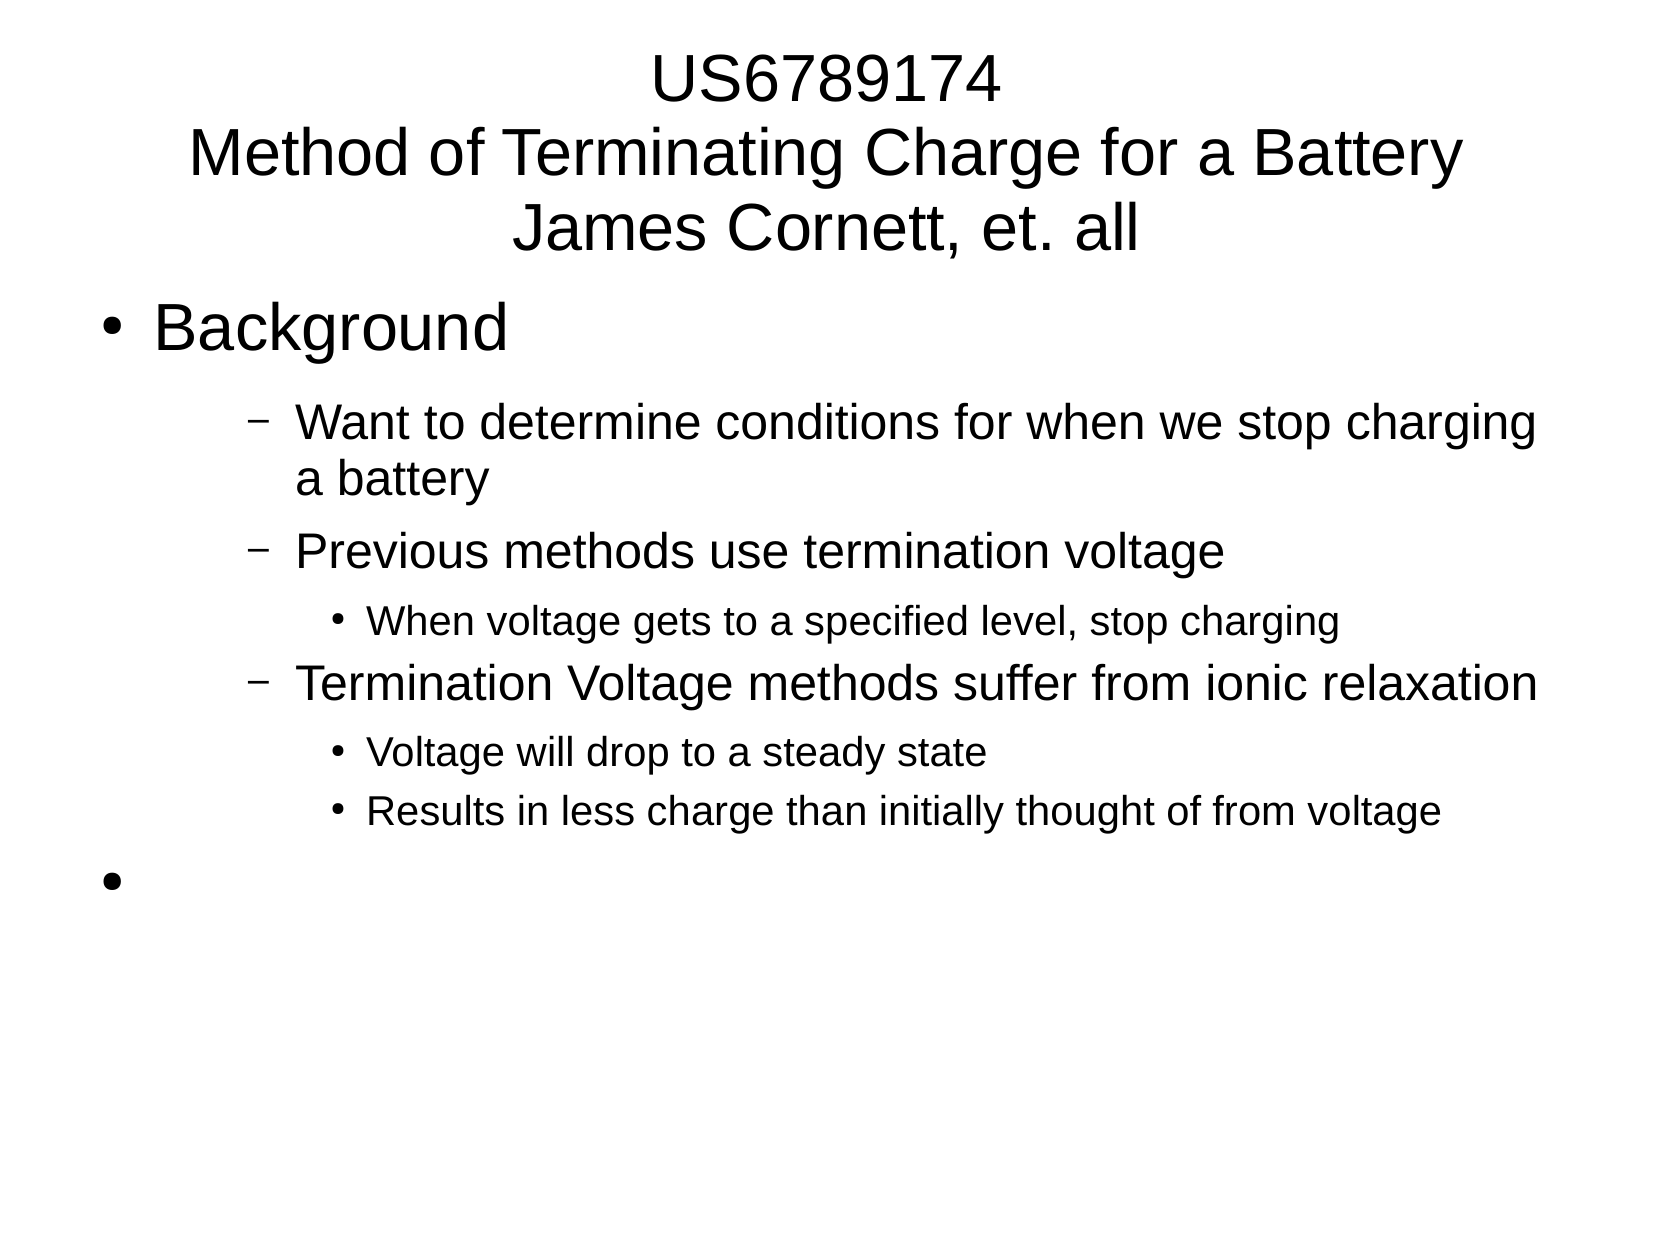

# US6789174 Method of Terminating Charge for a Battery James Cornett, et. all
Background
Want to determine conditions for when we stop charging a battery
Previous methods use termination voltage
When voltage gets to a specified level, stop charging
Termination Voltage methods suffer from ionic relaxation
Voltage will drop to a steady state
Results in less charge than initially thought of from voltage